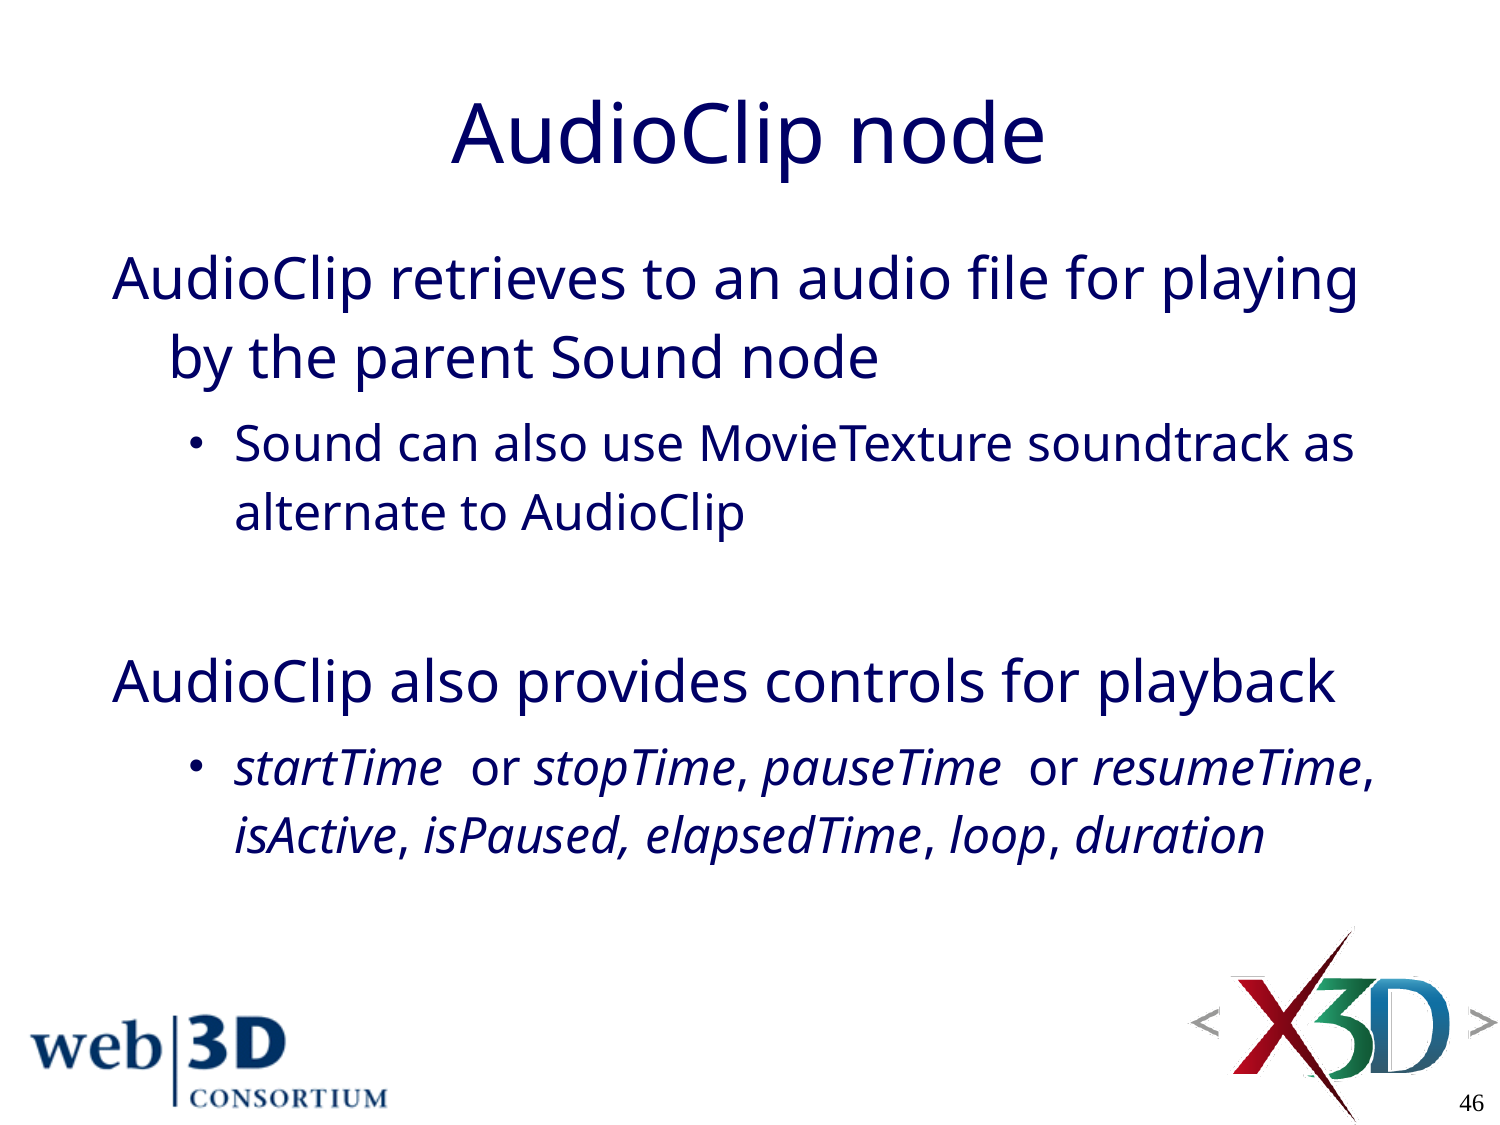

# AudioClip node
AudioClip retrieves to an audio file for playing by the parent Sound node
Sound can also use MovieTexture soundtrack as alternate to AudioClip
AudioClip also provides controls for playback
startTime or stopTime, pauseTime or resumeTime, isActive, isPaused, elapsedTime, loop, duration